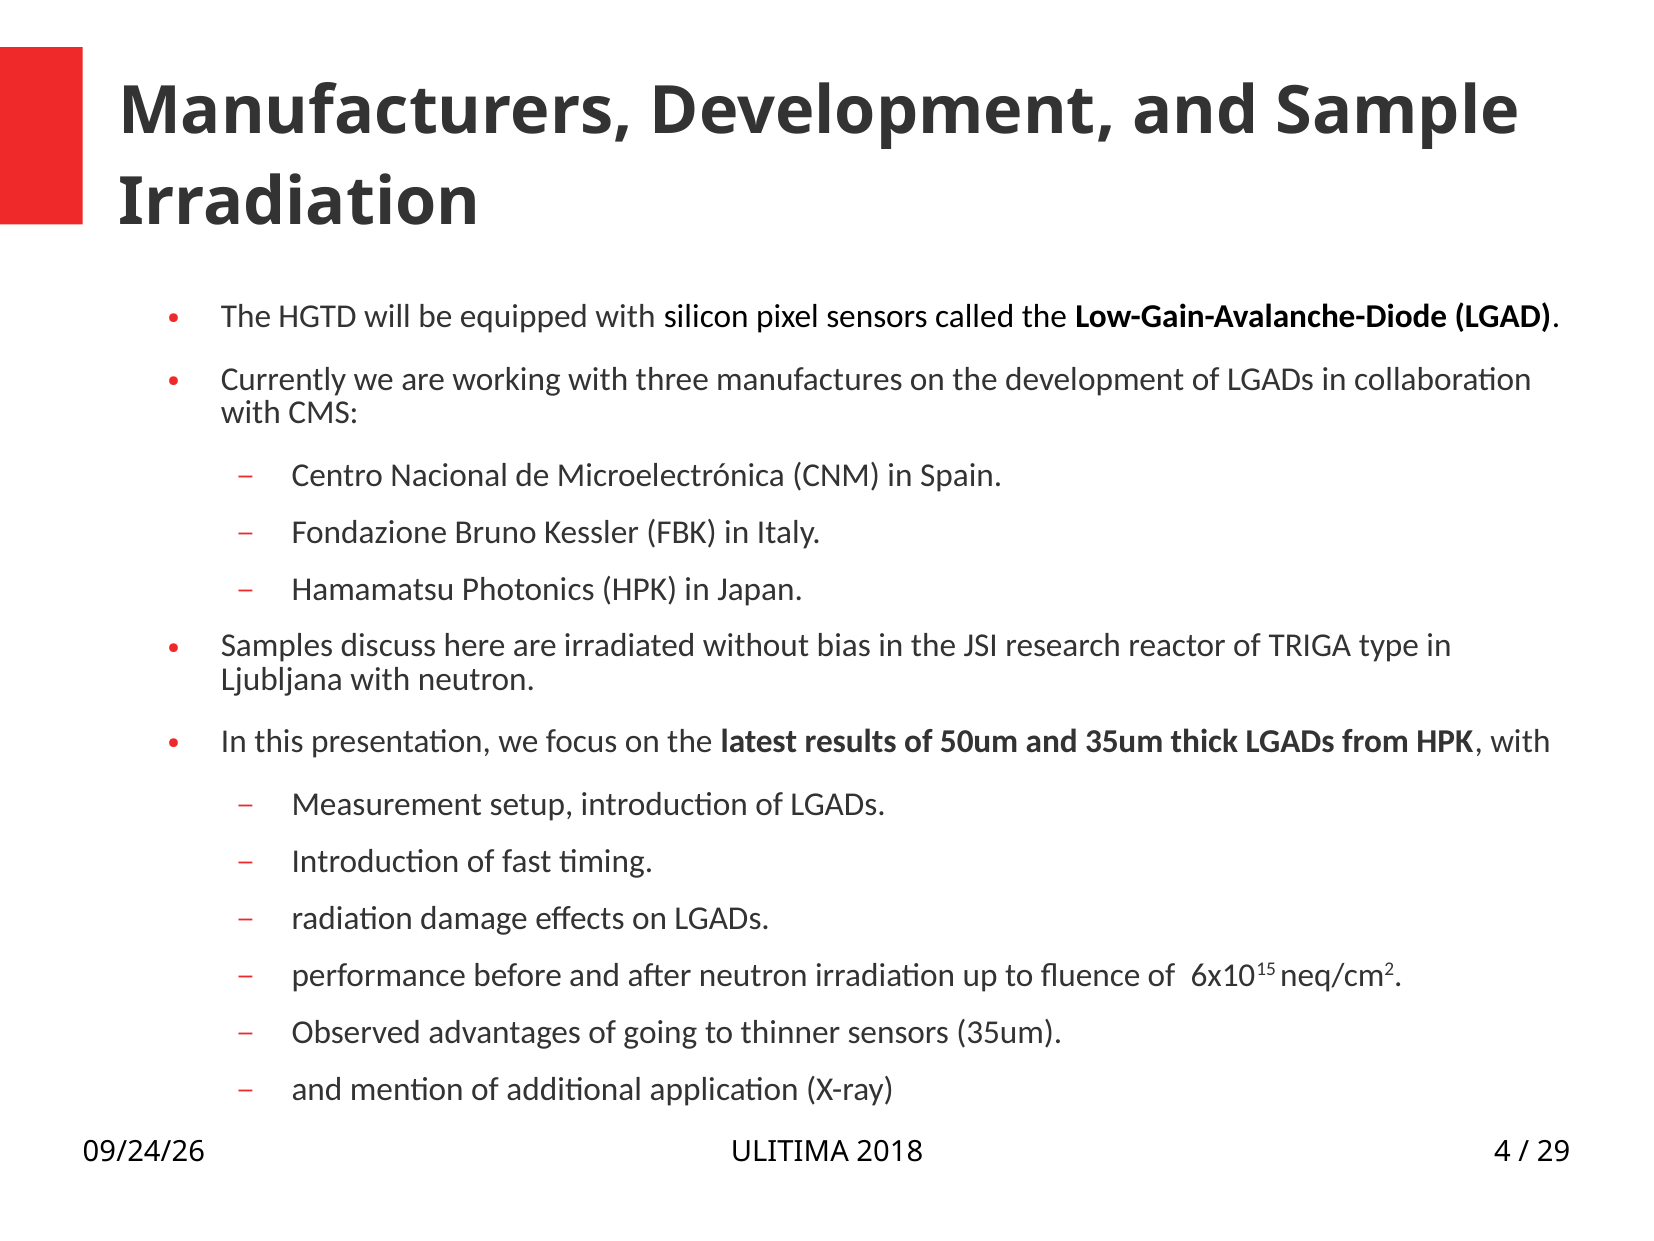

# Manufacturers, Development, and Sample Irradiation
The HGTD will be equipped with silicon pixel sensors called the Low-Gain-Avalanche-Diode (LGAD).
Currently we are working with three manufactures on the development of LGADs in collaboration with CMS:
Centro Nacional de Microelectrónica (CNM) in Spain.
Fondazione Bruno Kessler (FBK) in Italy.
Hamamatsu Photonics (HPK) in Japan.
Samples discuss here are irradiated without bias in the JSI research reactor of TRIGA type in Ljubljana with neutron.
In this presentation, we focus on the latest results of 50um and 35um thick LGADs from HPK, with
Measurement setup, introduction of LGADs.
Introduction of fast timing.
radiation damage effects on LGADs.
performance before and after neutron irradiation up to fluence of 6x1015 neq/cm2.
Observed advantages of going to thinner sensors (35um).
and mention of additional application (X-ray)
ULITIMA 2018
4